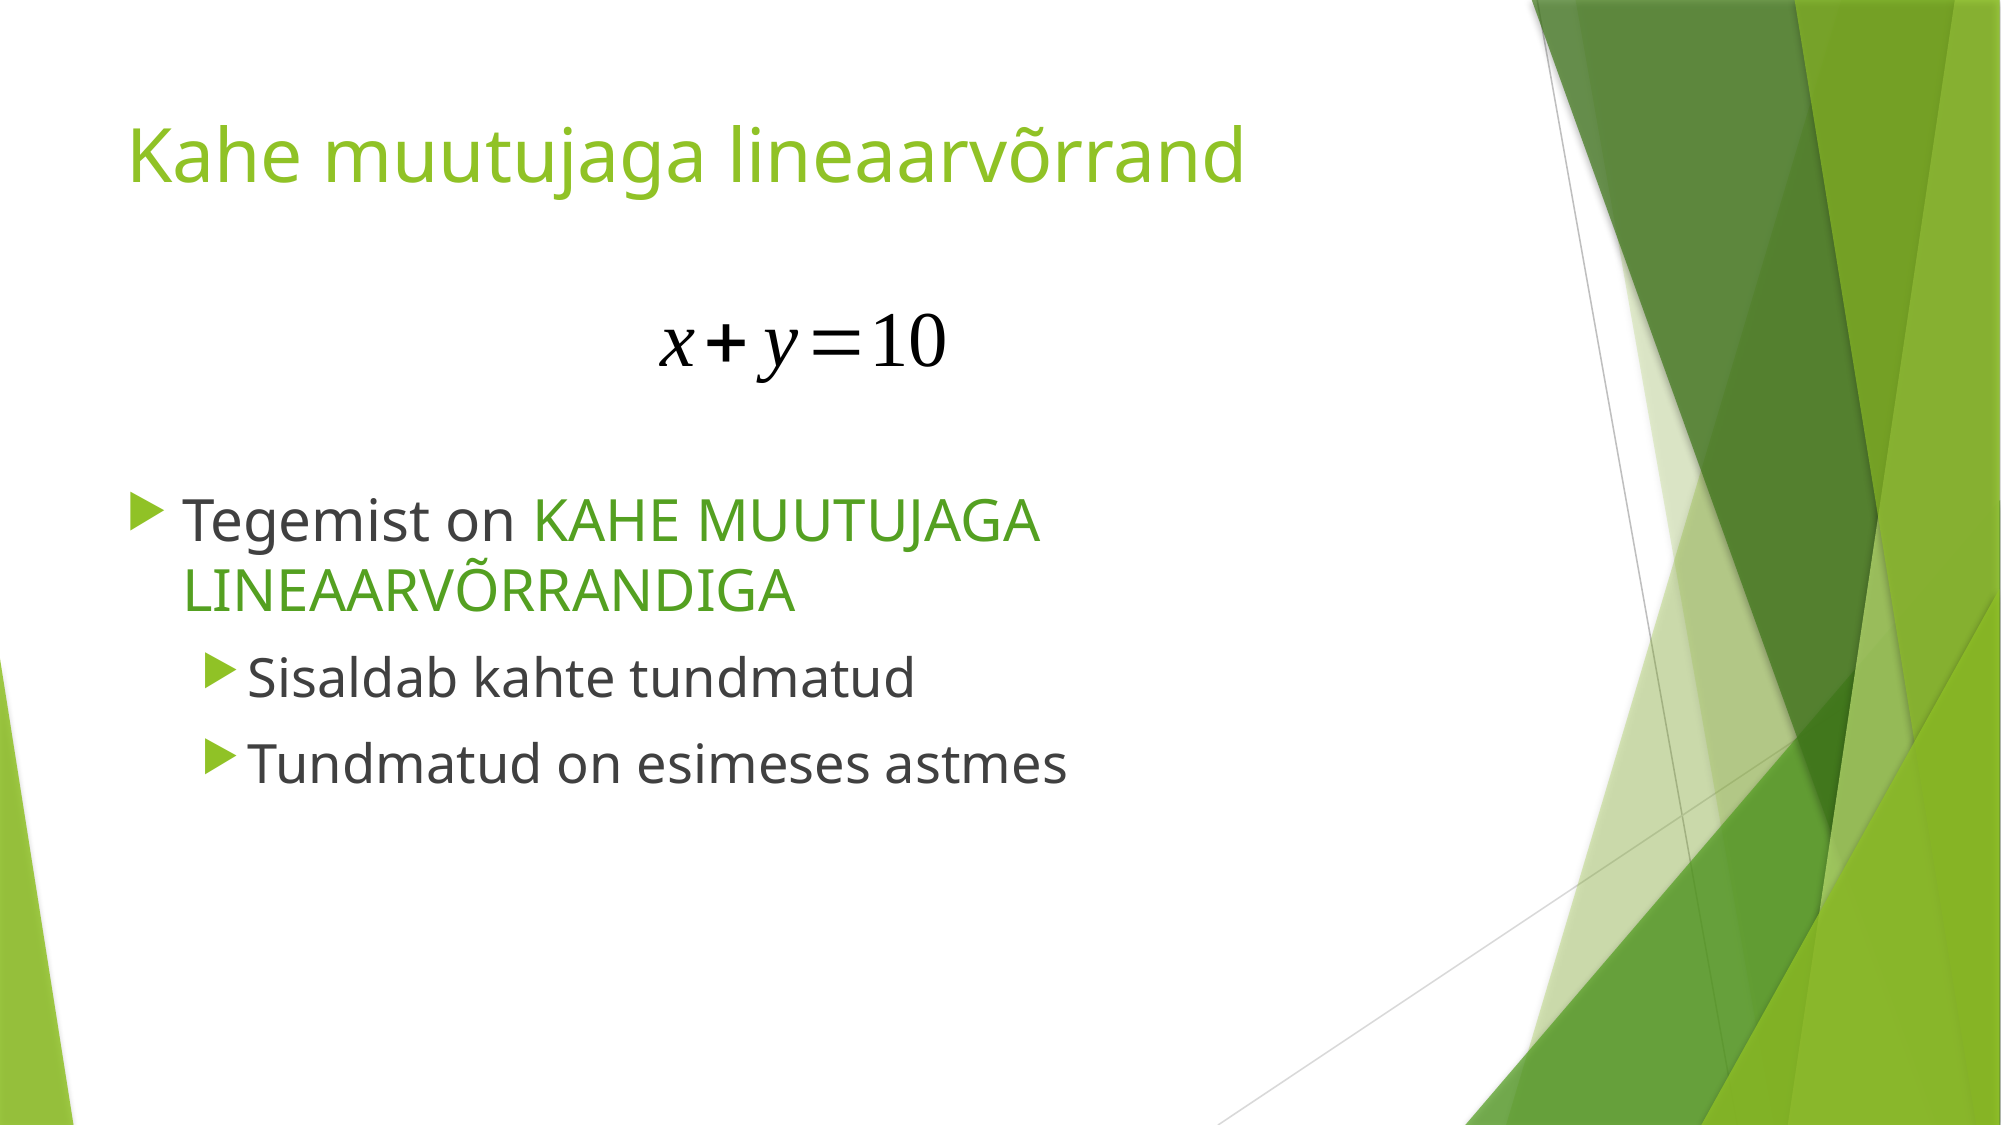

# Kahe muutujaga lineaarvõrrand
Tegemist on KAHE MUUTUJAGA LINEAARVÕRRANDIGA
Sisaldab kahte tundmatud
Tundmatud on esimeses astmes